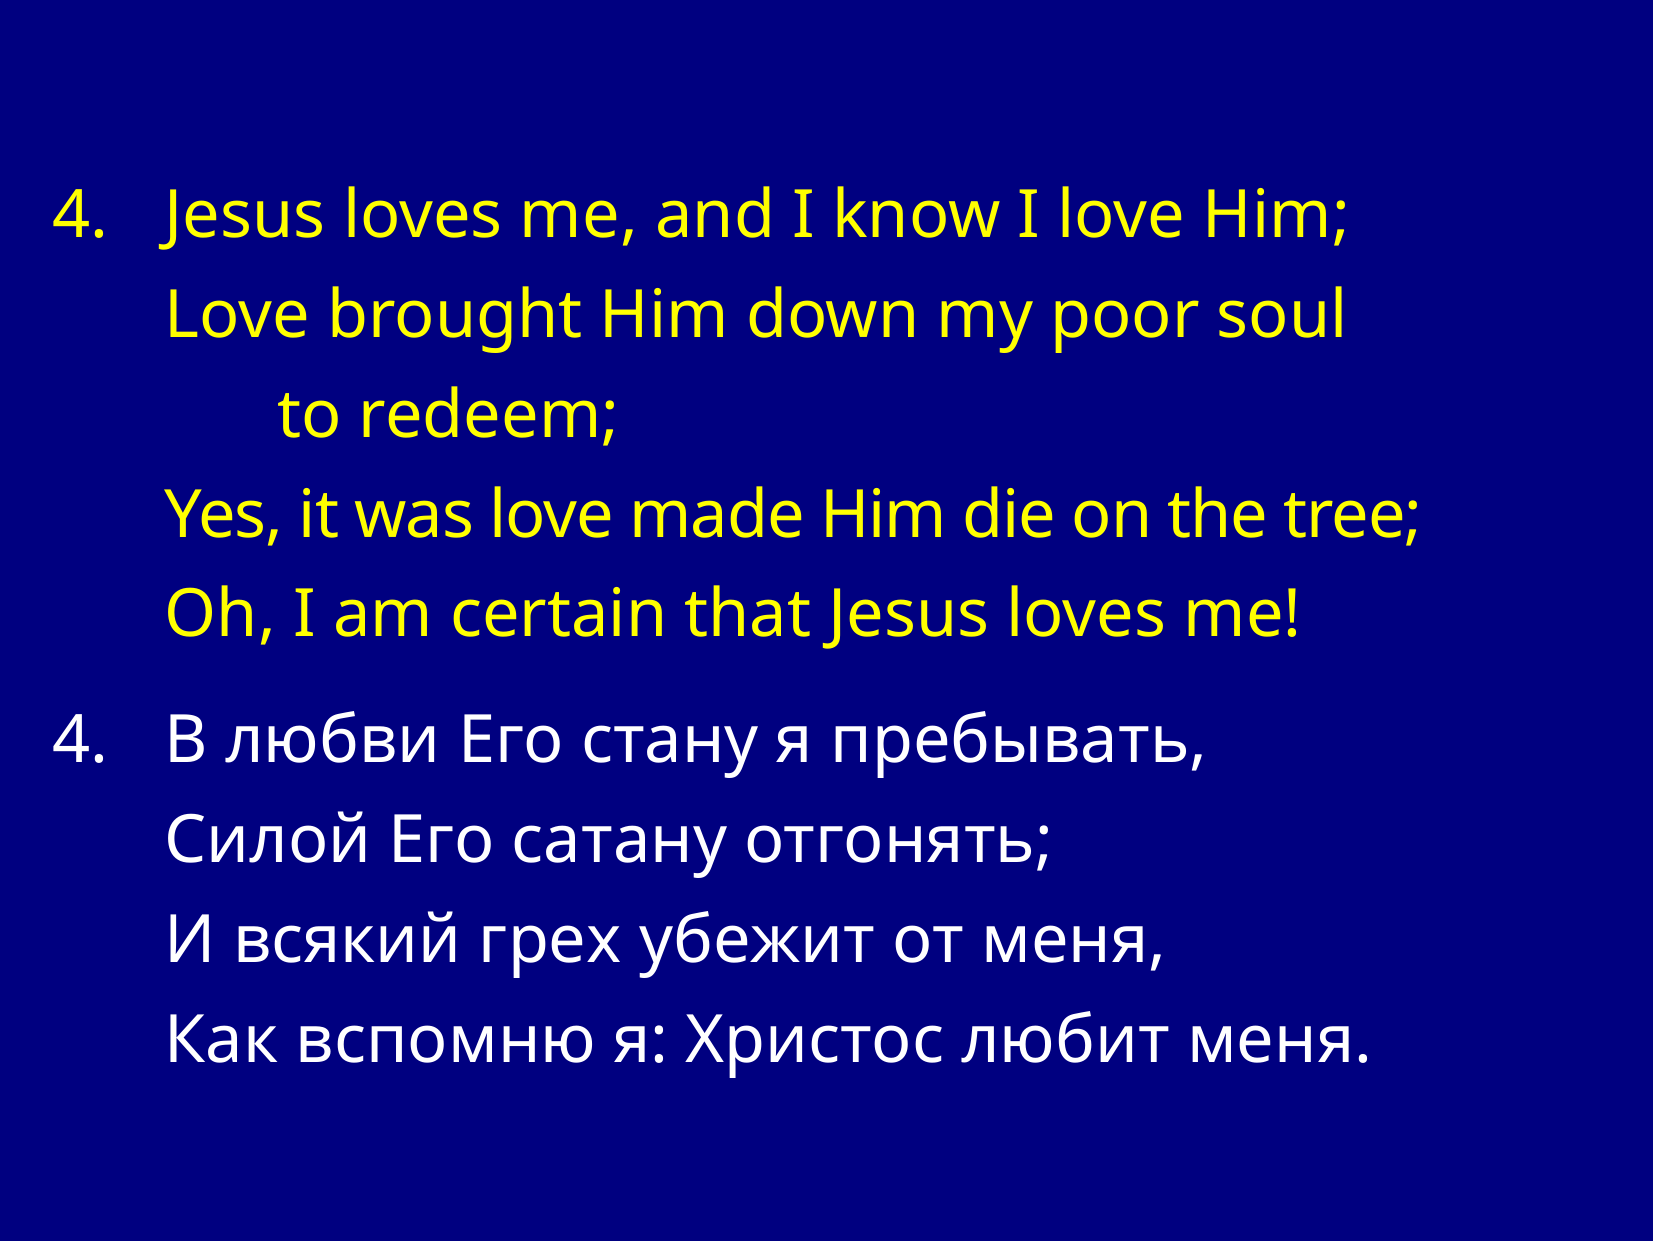

4.	Jesus loves me, and I know I love Him;
	Love brought Him down my poor soul
		to redeem;
	Yes, it was love made Him die on the tree;
	Oh, I am certain that Jesus loves me!
4.	В любви Его стану я пребывать,
	Силой Его сатану отгонять;
	И всякий грех убежит от меня,
	Как вспомню я: Христос любит меня.